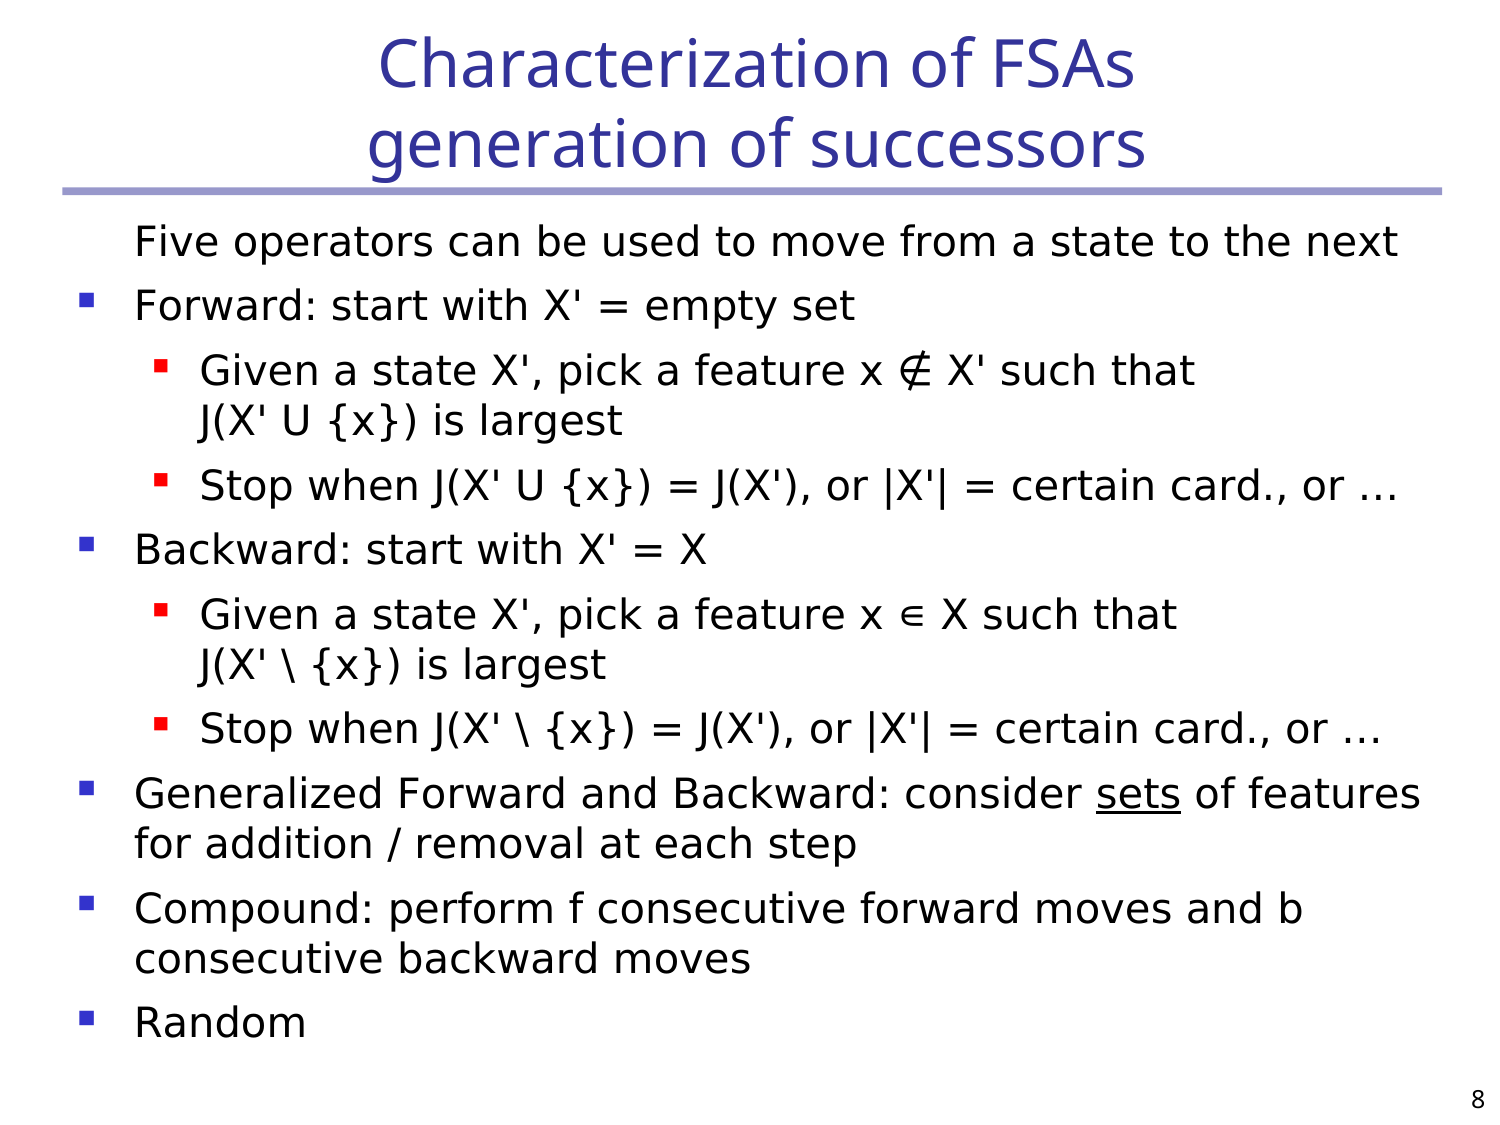

# Characterization of FSAs generation of successors
Five operators can be used to move from a state to the next
Forward: start with X' = empty set
Given a state X', pick a feature x ∉ X' such that
J(X' U {x}) is largest
Stop when J(X' U {x}) = J(X'), or |X'| = certain card., or …
Backward: start with X' = X
Given a state X', pick a feature x ∊ X such that
J(X' \ {x}) is largest
Stop when J(X' \ {x}) = J(X'), or |X'| = certain card., or …
Generalized Forward and Backward: consider sets of features for addition / removal at each step
Compound: perform f consecutive forward moves and b consecutive backward moves
Random